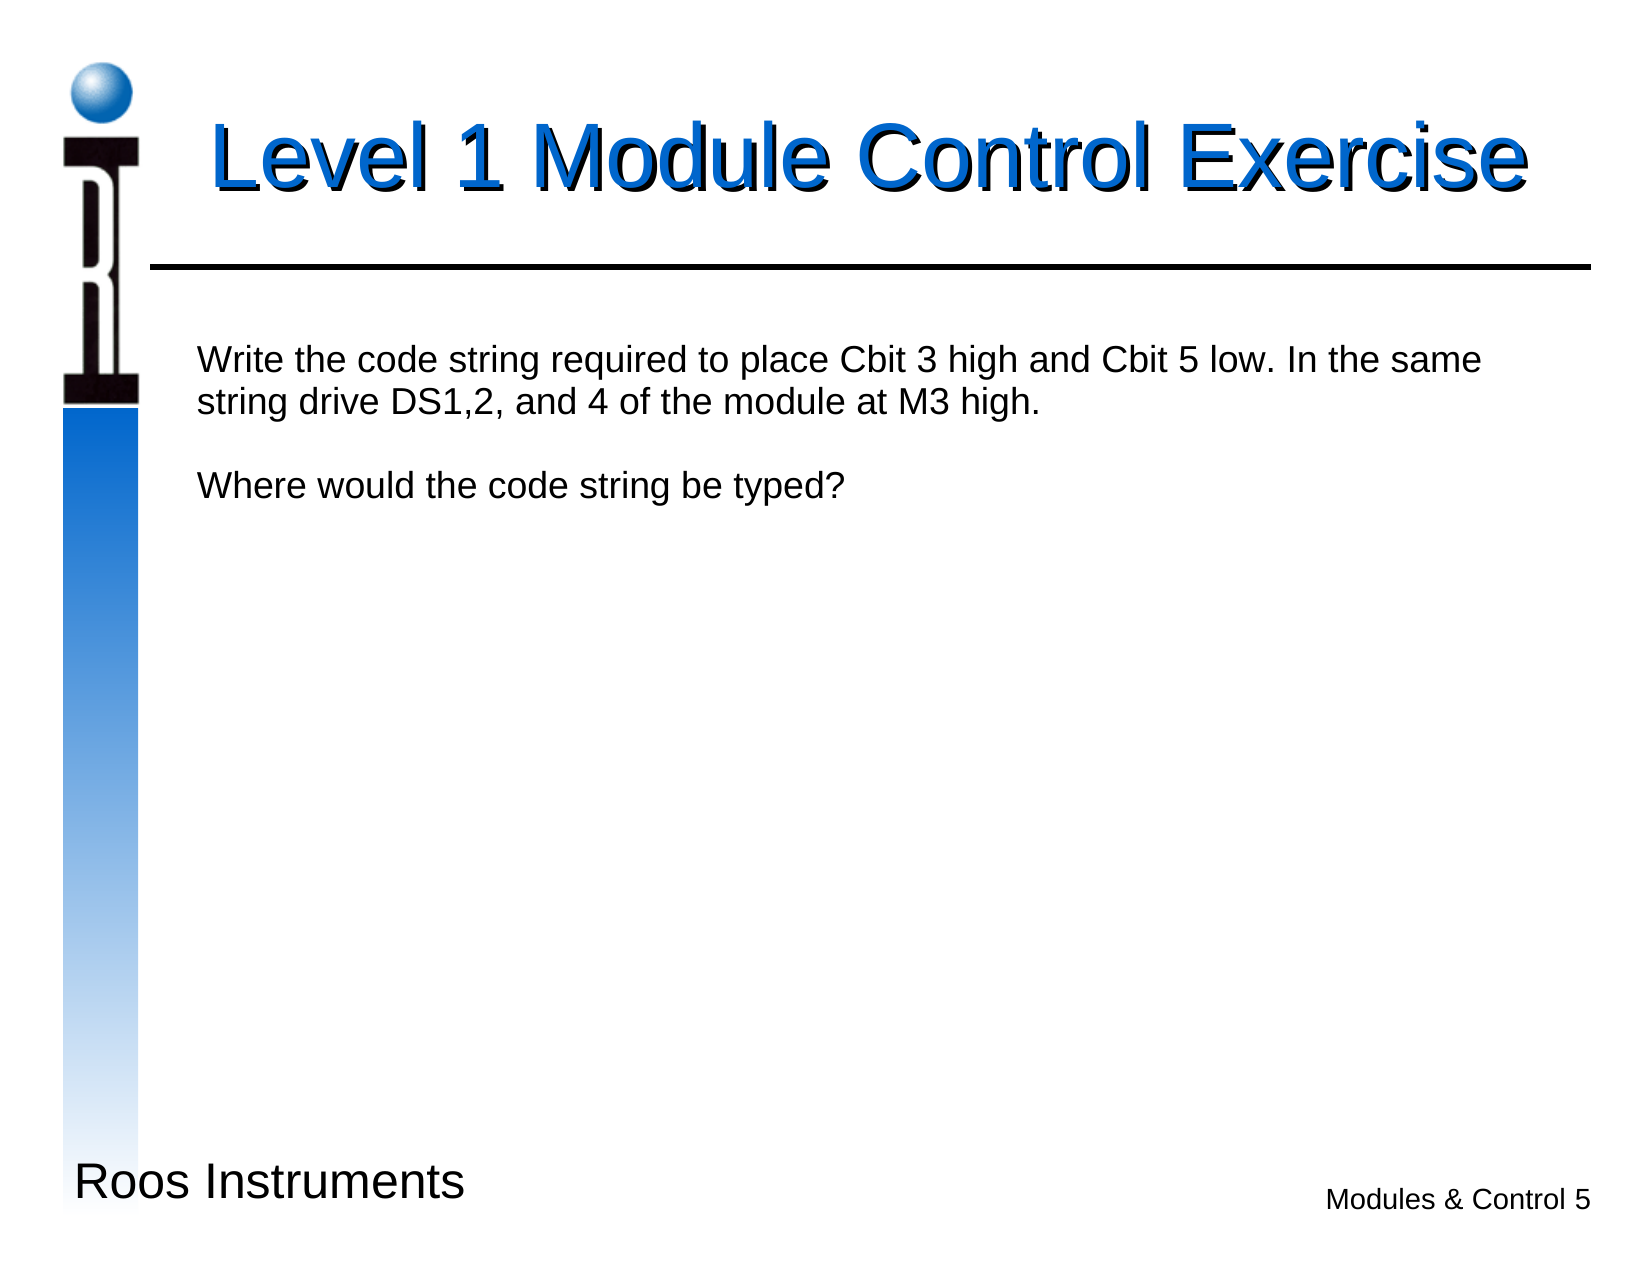

# Level 1 Module Control Exercise
Write the code string required to place Cbit 3 high and Cbit 5 low. In the same
string drive DS1,2, and 4 of the module at M3 high.
Where would the code string be typed?
5